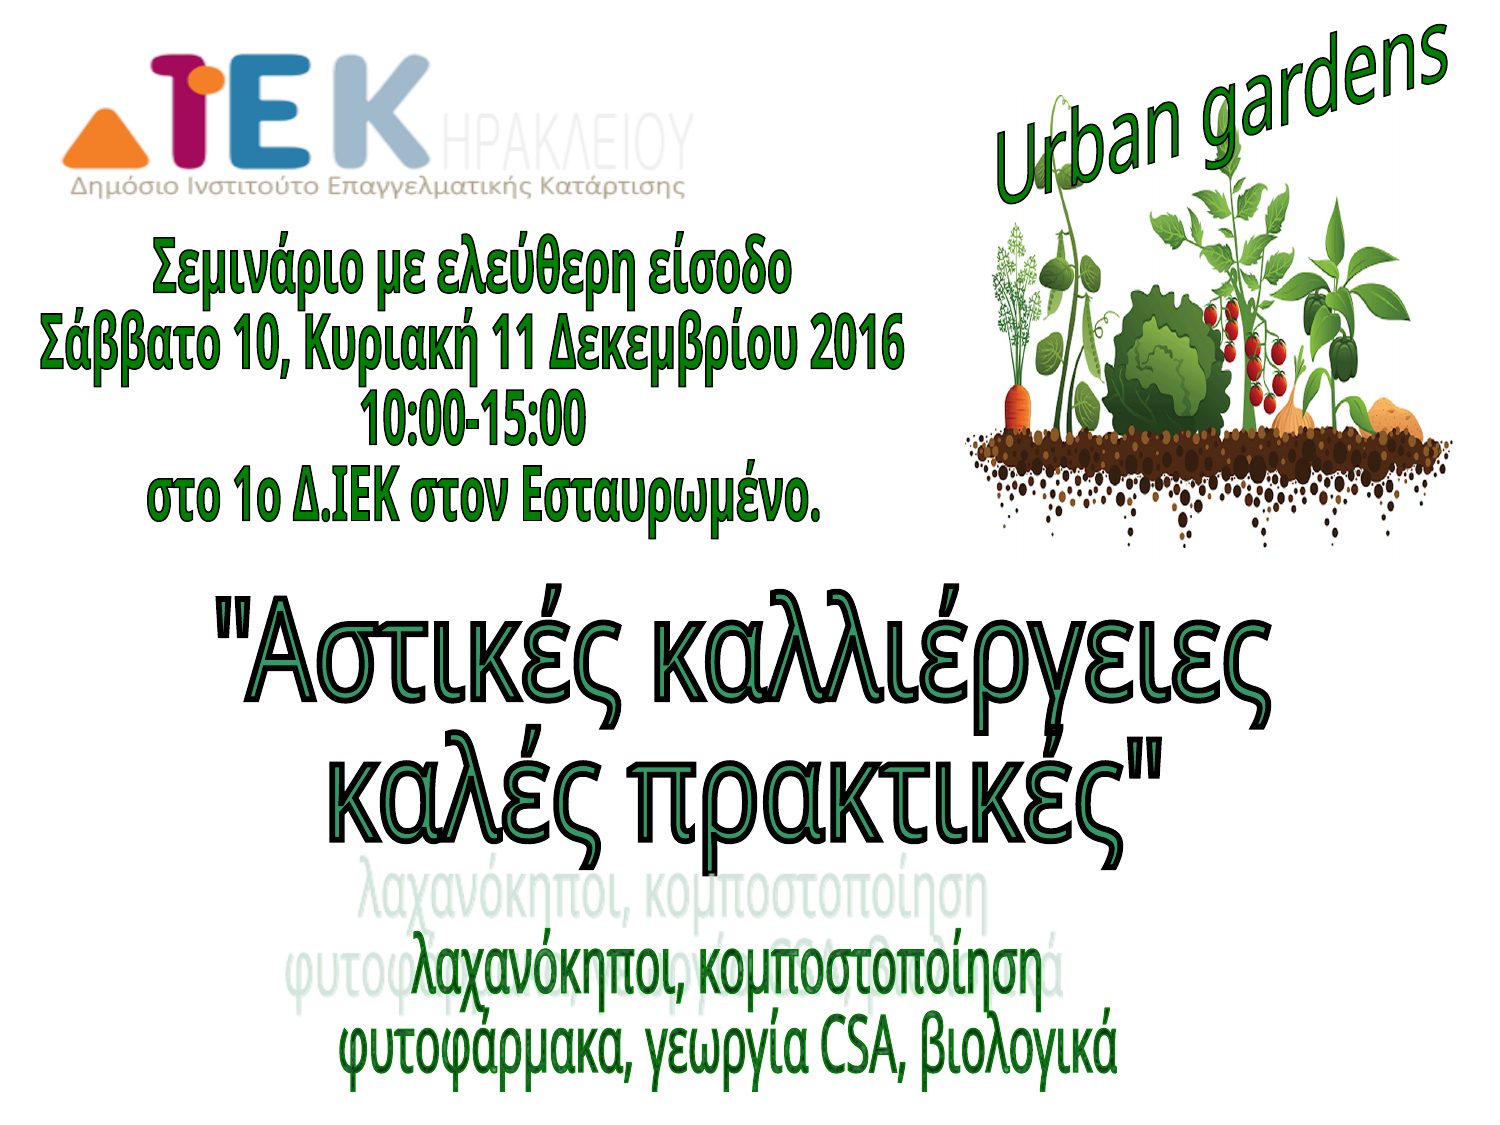

Urban gardens
Σεμινάριο με ελεύθερη είσοδο
Σάββατο 10, Κυριακή 11 Δεκεμβρίου 2016
10:00-15:00
 στο 1ο Δ.ΙΕΚ στον Εσταυρωμένο.
"Αστικές καλλιέργειες
καλές πρακτικές"
λαχανόκηποι, κομποστοποίηση
φυτοφάρμακα, γεωργία CSA, βιολογικά